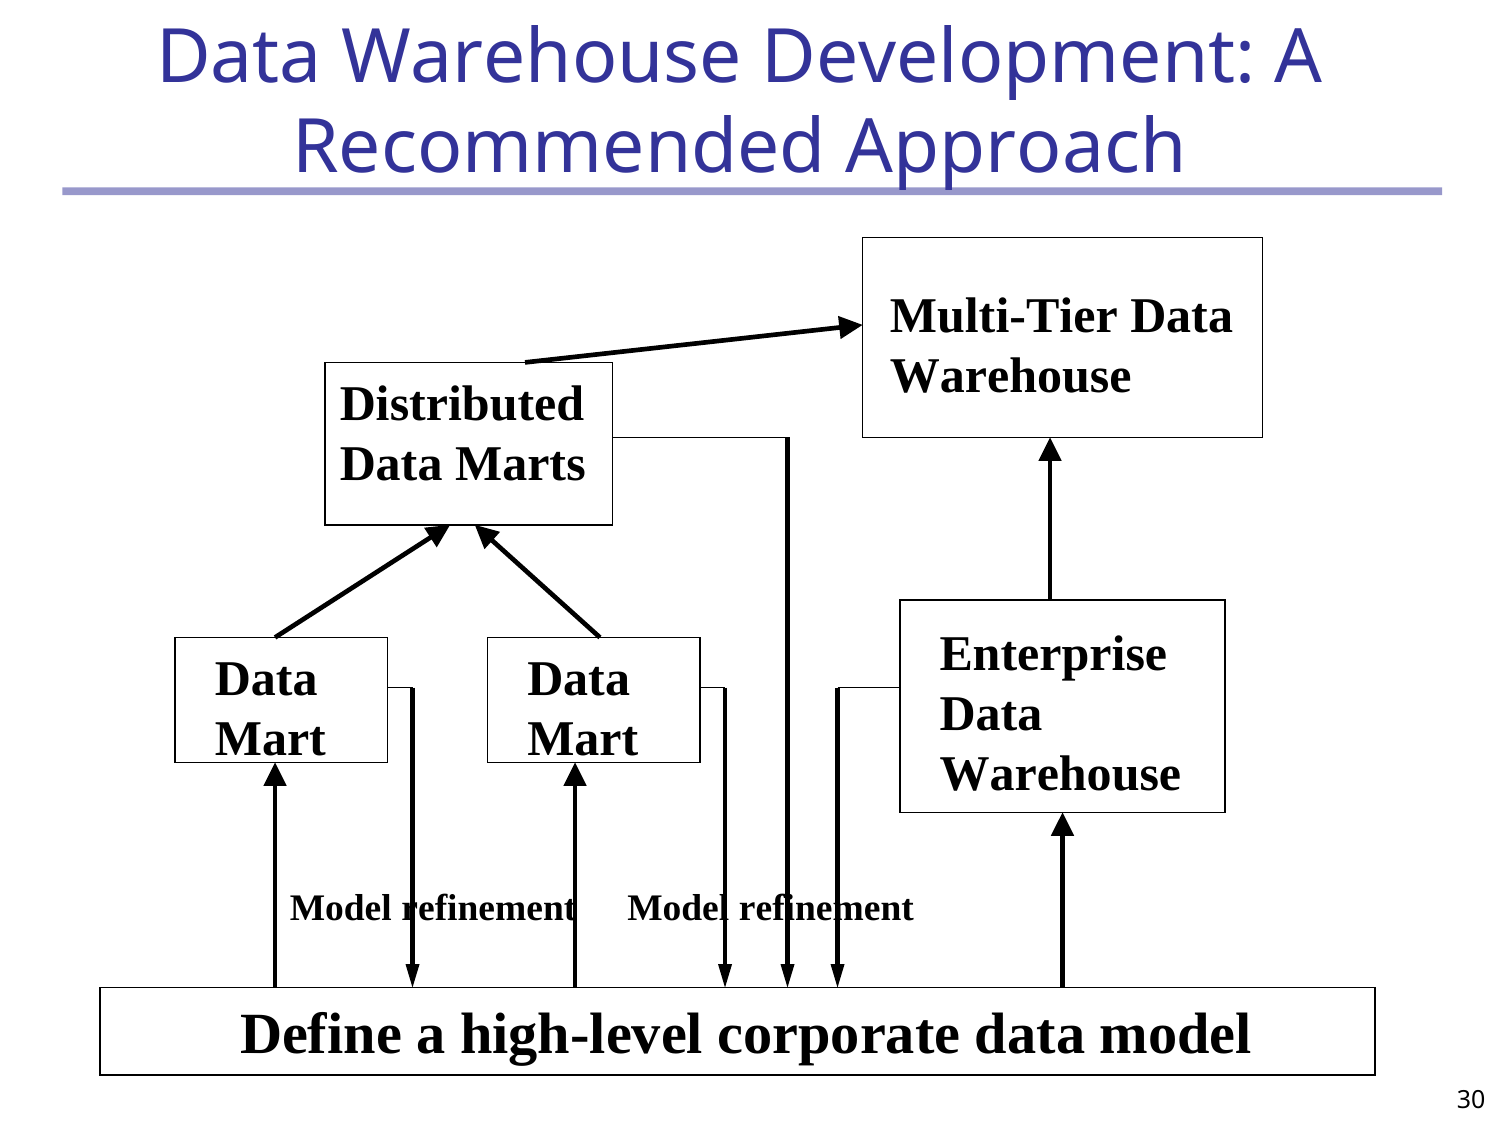

# Data Warehouse Development: A Recommended Approach
Multi-Tier Data Warehouse
Distributed Data Marts
Enterprise Data Warehouse
Data Mart
Data Mart
Model refinement
Model refinement
Define a high-level corporate data model